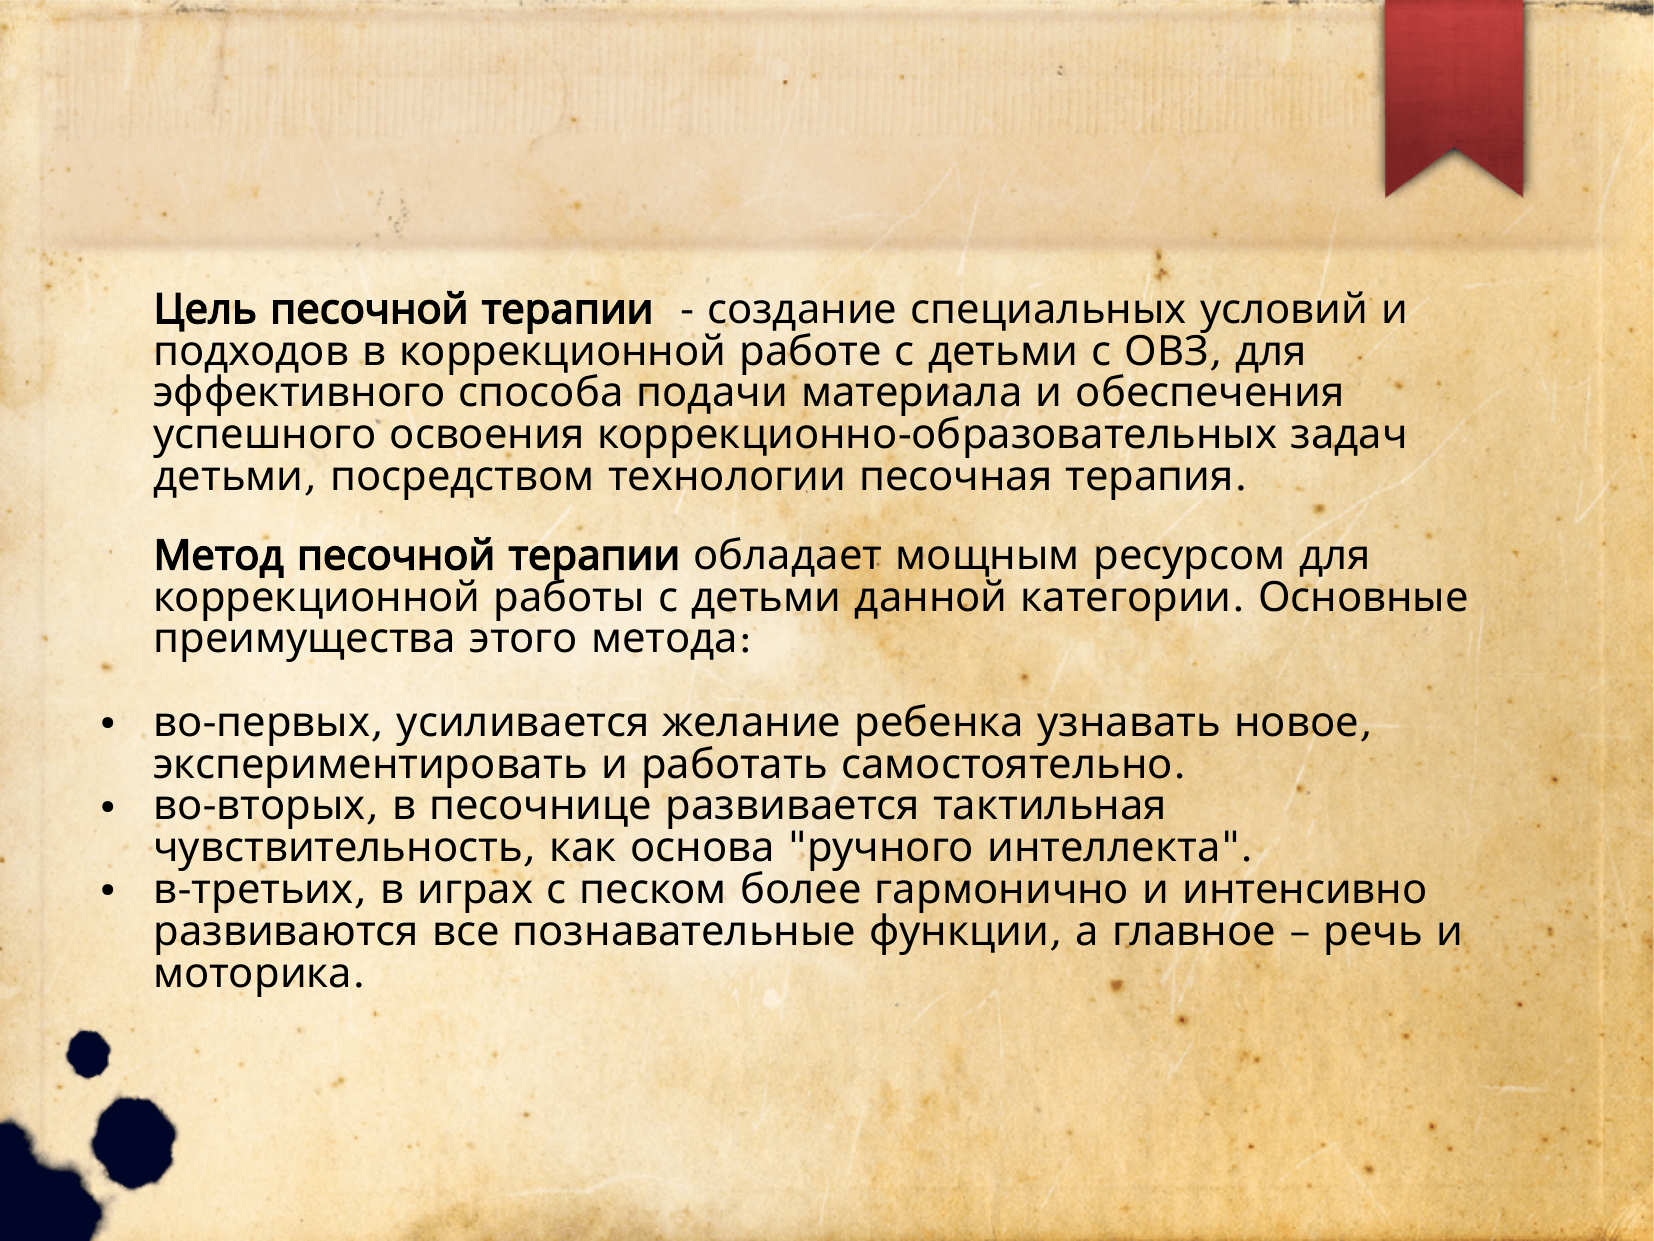

# Цель песочной терапии - создание специальных условий и подходов в коррекционной работе с детьми с ОВЗ, для эффективного способа подачи материала и обеспечения успешного освоения коррекционно-образовательных задач детьми, посредством технологии песочная терапия.
Метод песочной терапии обладает мощным ресурсом для коррекционной работы с детьми данной категории. Основные преимущества этого метода:
во-первых, усиливается желание ребенка узнавать новое, экспериментировать и работать самостоятельно.
во-вторых, в песочнице развивается тактильная чувствительность, как основа "ручного интеллекта".
в-третьих, в играх с песком более гармонично и интенсивно развиваются все познавательные функции, а главное – речь и моторика.